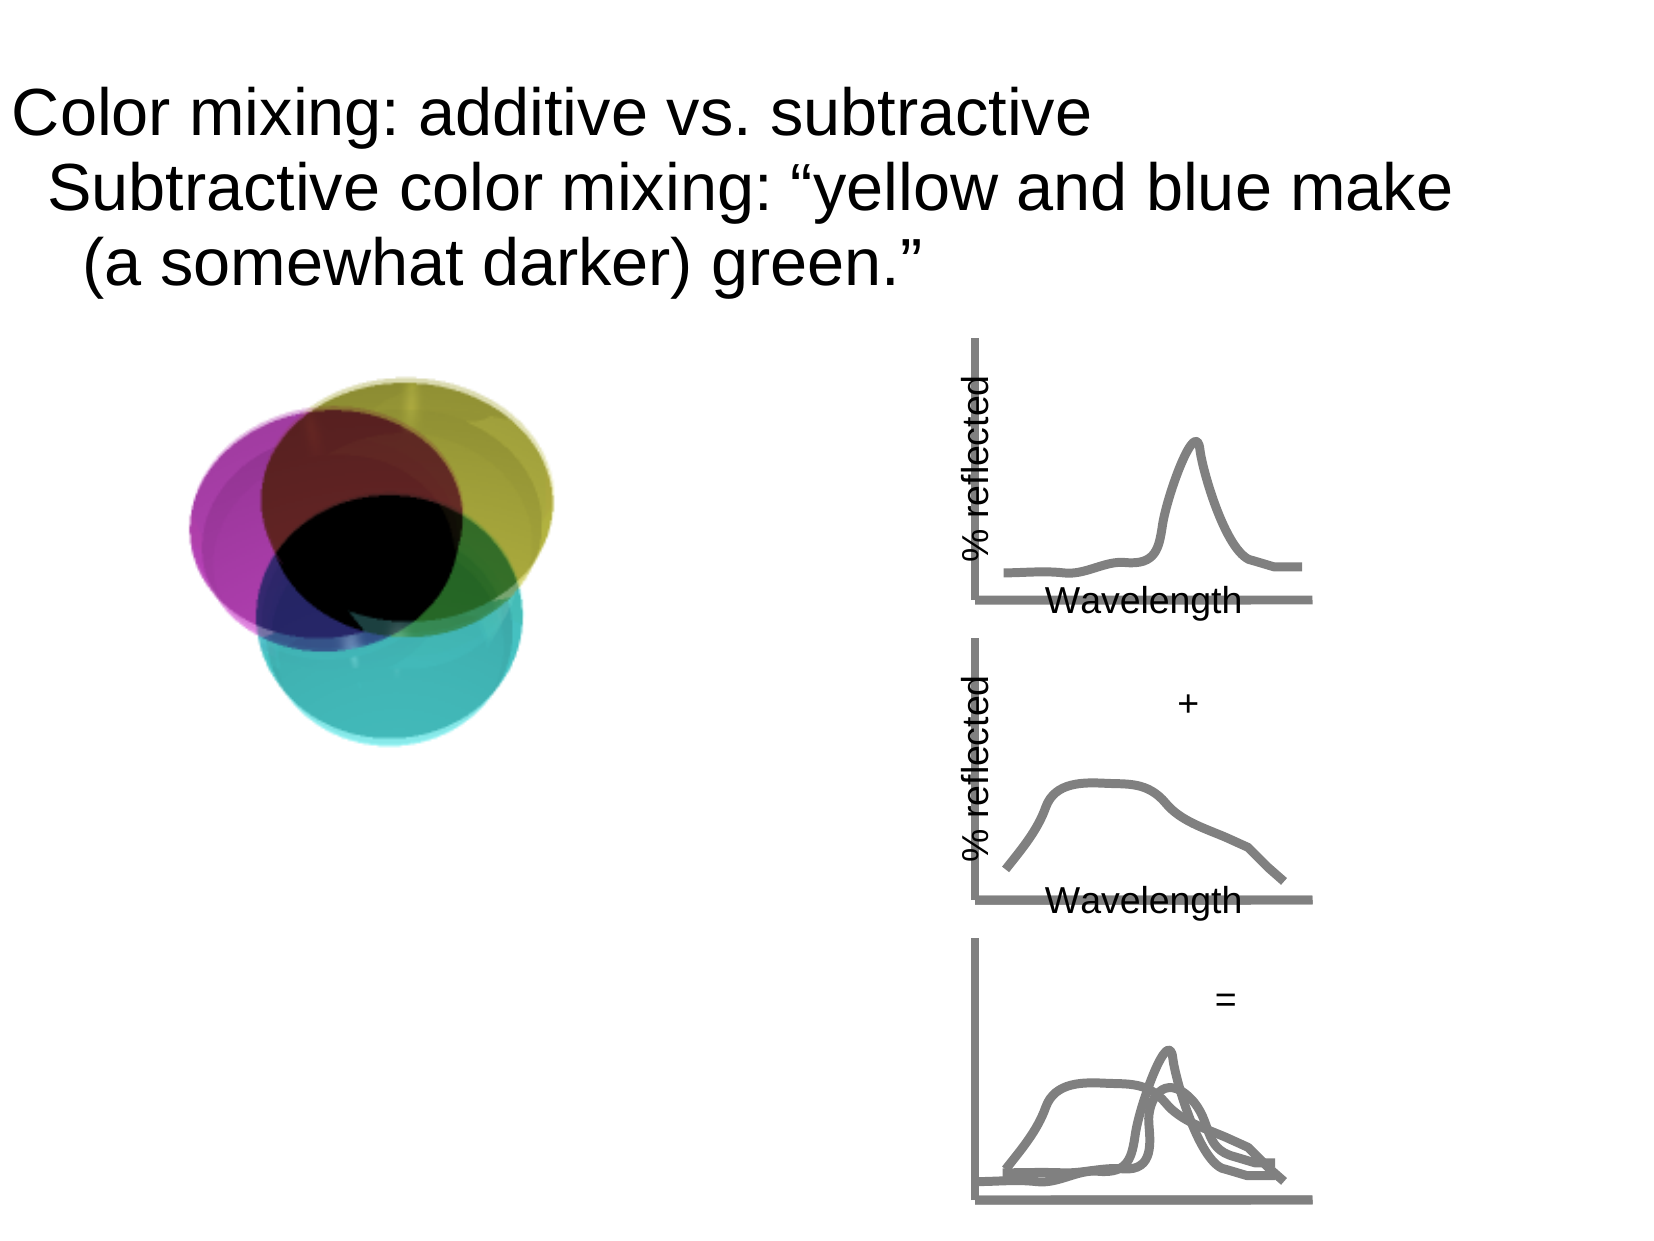

# Color mixing: additive vs. subtractive
Subtractive color mixing: “yellow and blue make (a somewhat darker) green.”
% reflected
Wavelength
% reflected
+
Wavelength
=